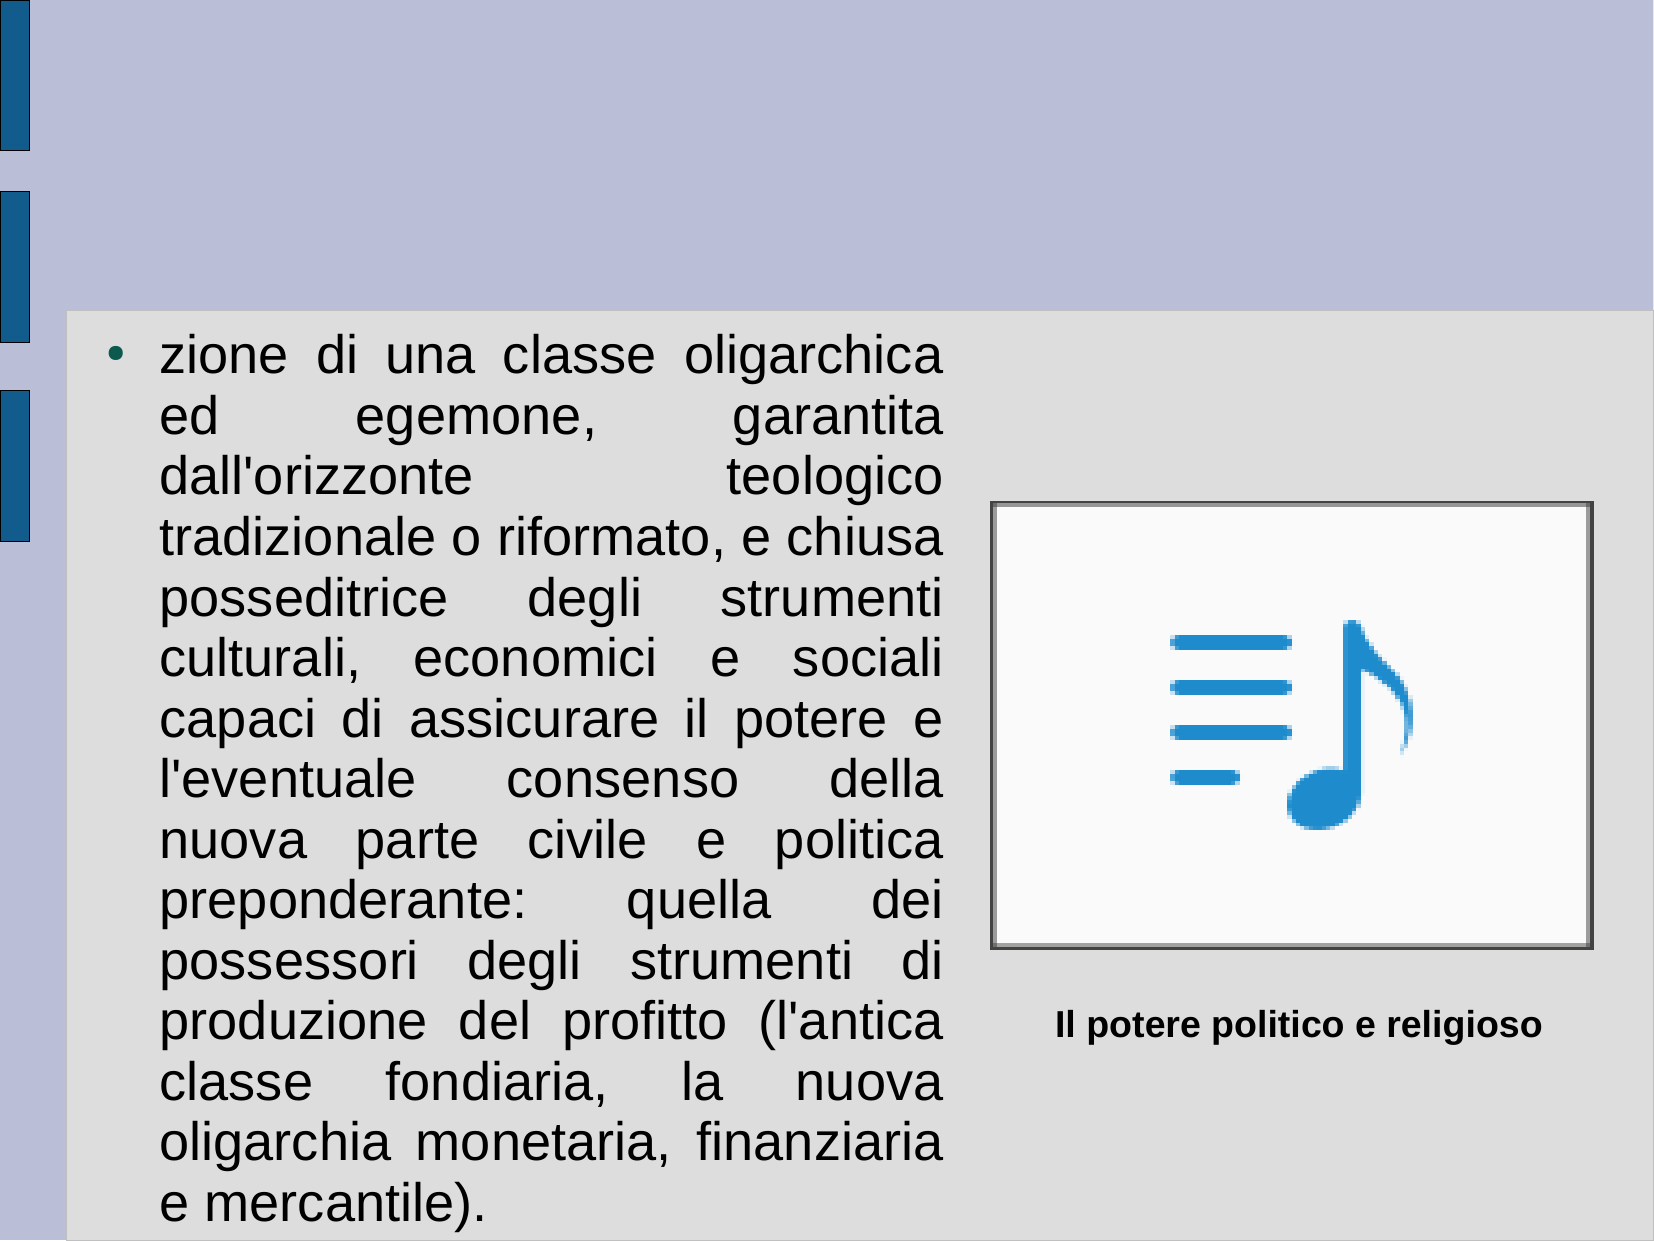

#
zione di una classe oligarchica ed egemone, garantita dall'orizzonte teologico tradizionale o riformato, e chiusa posseditrice degli strumenti culturali, economici e sociali capaci di assicurare il potere e l'eventuale consenso della nuova parte civile e politica preponderante: quella dei possessori degli strumenti di produzione del profitto (l'antica classe fondiaria, la nuova oligarchia monetaria, finanziaria e mercantile).
Il potere politico e religioso